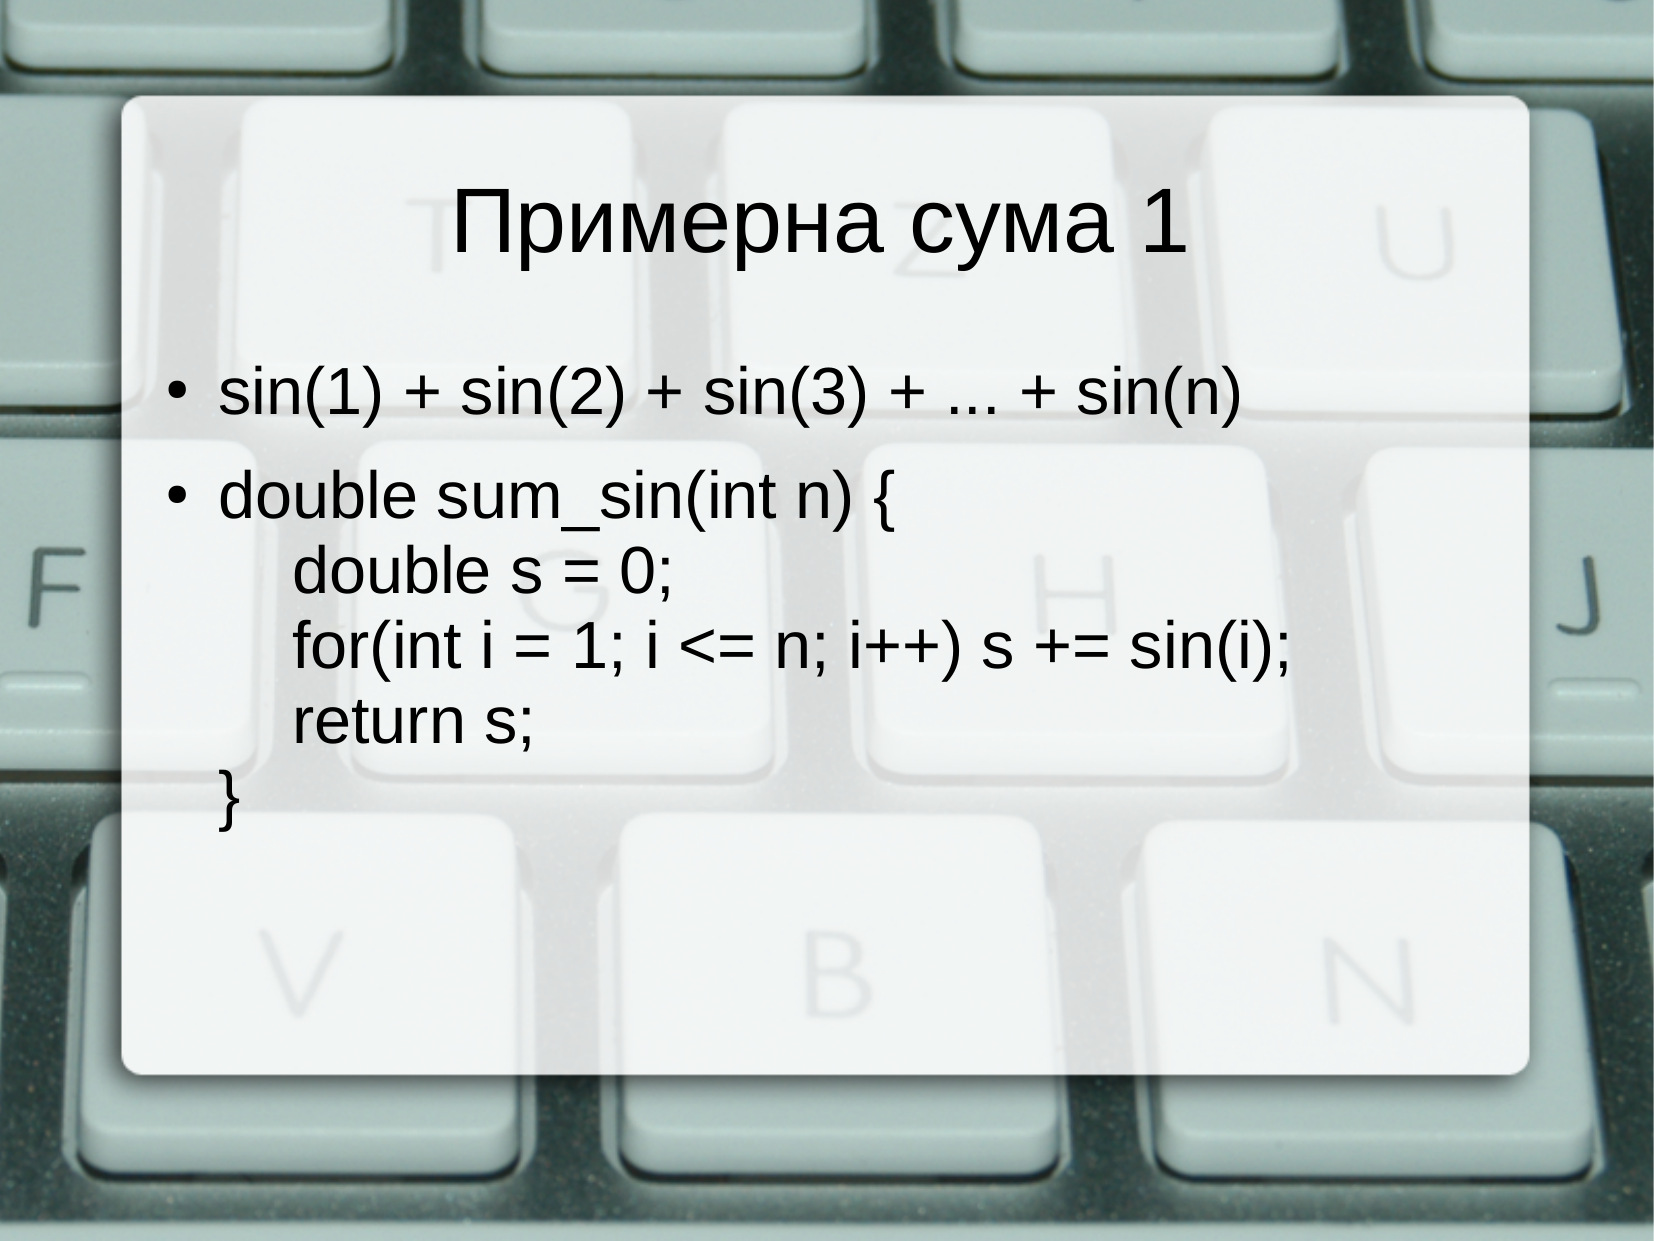

# Примерна сума 1
sin(1) + sin(2) + sin(3) + ... + sin(n)
double sum_sin(int n) {
	double s = 0;
	for(int i = 1; i <= n; i++) s += sin(i);
	return s;
}